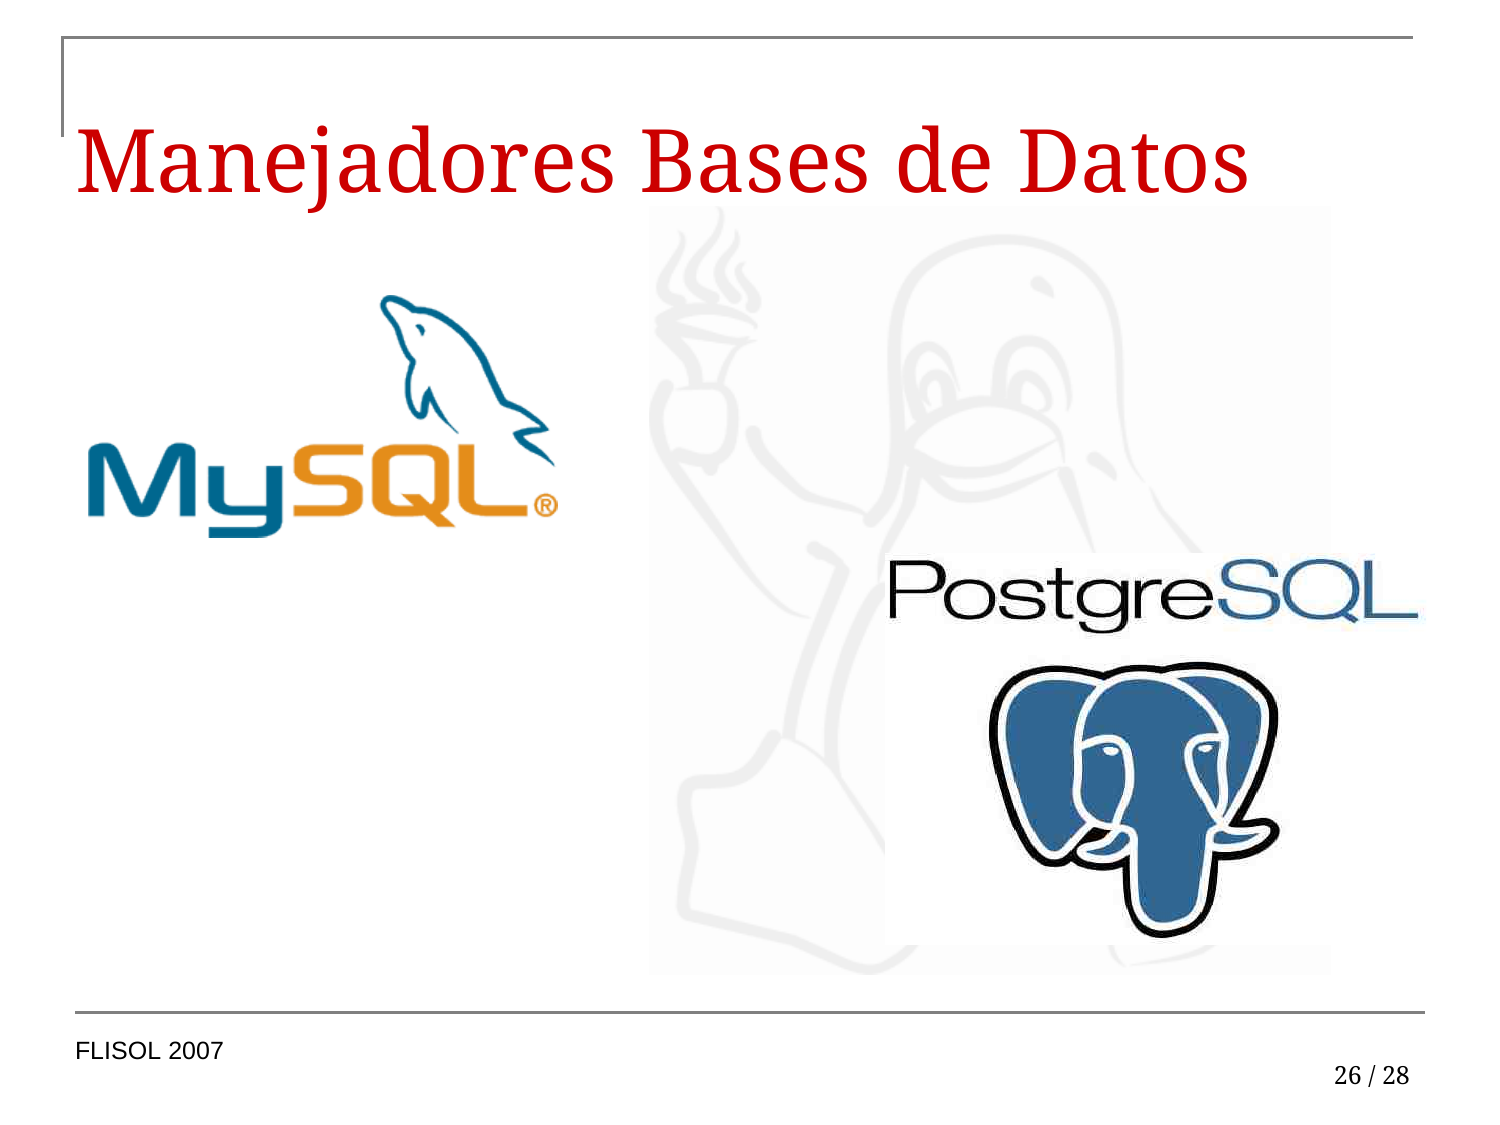

# Manejadores Bases de Datos
26
COMPETISOFT